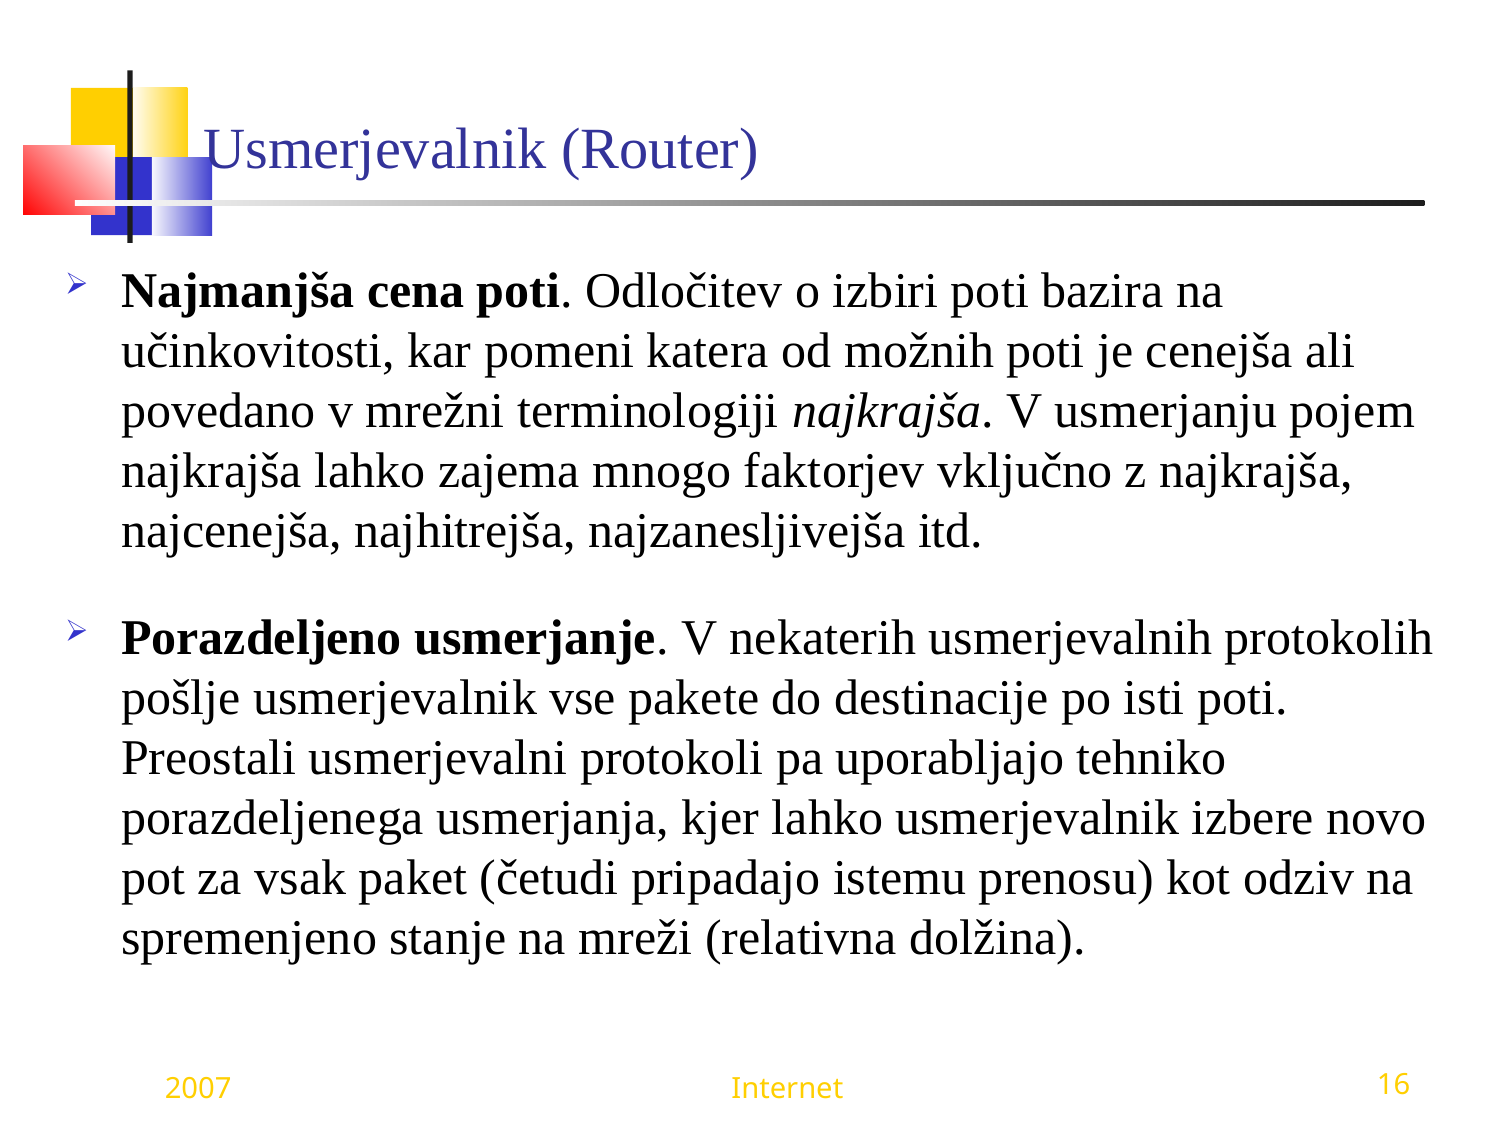

# Usmerjevalnik (Router)
Najmanjša cena poti. Odločitev o izbiri poti bazira na učinkovitosti, kar pomeni katera od možnih poti je cenejša ali povedano v mrežni terminologiji najkrajša. V usmerjanju pojem najkrajša lahko zajema mnogo faktorjev vključno z najkrajša, najcenejša, najhitrejša, najzanesljivejša itd.
Porazdeljeno usmerjanje. V nekaterih usmerjevalnih protokolih pošlje usmerjevalnik vse pakete do destinacije po isti poti. Preostali usmerjevalni protokoli pa uporabljajo tehniko porazdeljenega usmerjanja, kjer lahko usmerjevalnik izbere novo pot za vsak paket (četudi pripadajo istemu prenosu) kot odziv na spremenjeno stanje na mreži (relativna dolžina).
2007
Internet